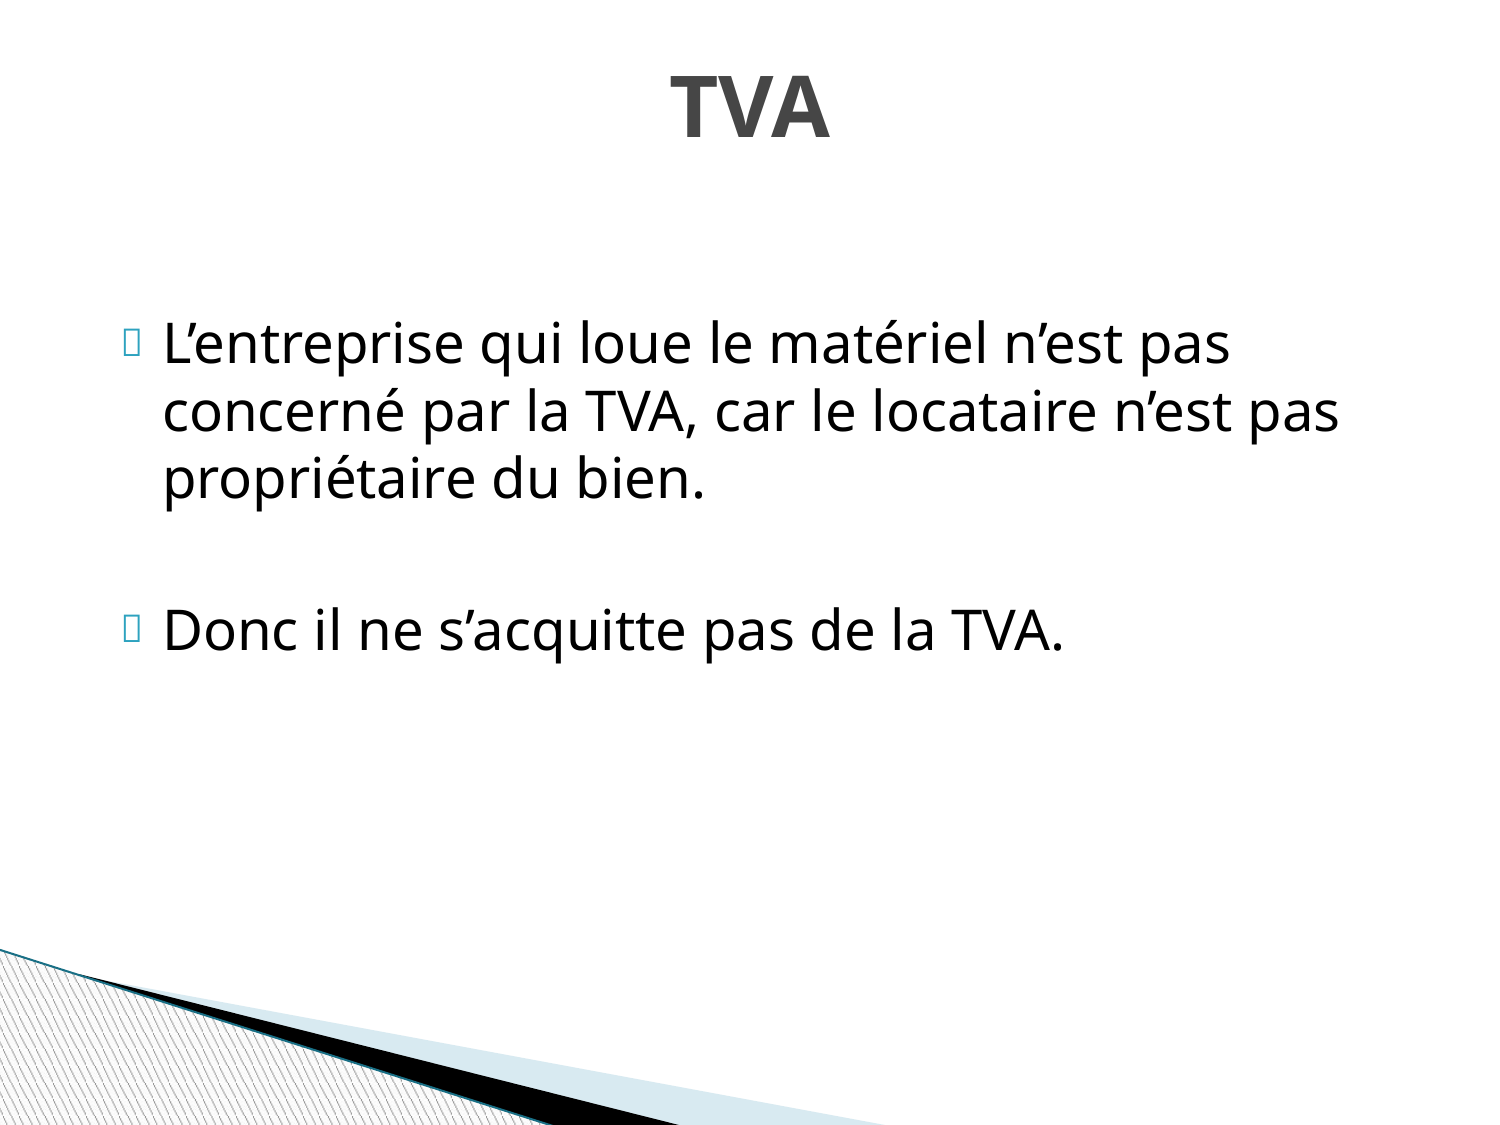

TVA
# L’entreprise qui loue le matériel n’est pas concerné par la TVA, car le locataire n’est pas propriétaire du bien.
Donc il ne s’acquitte pas de la TVA.